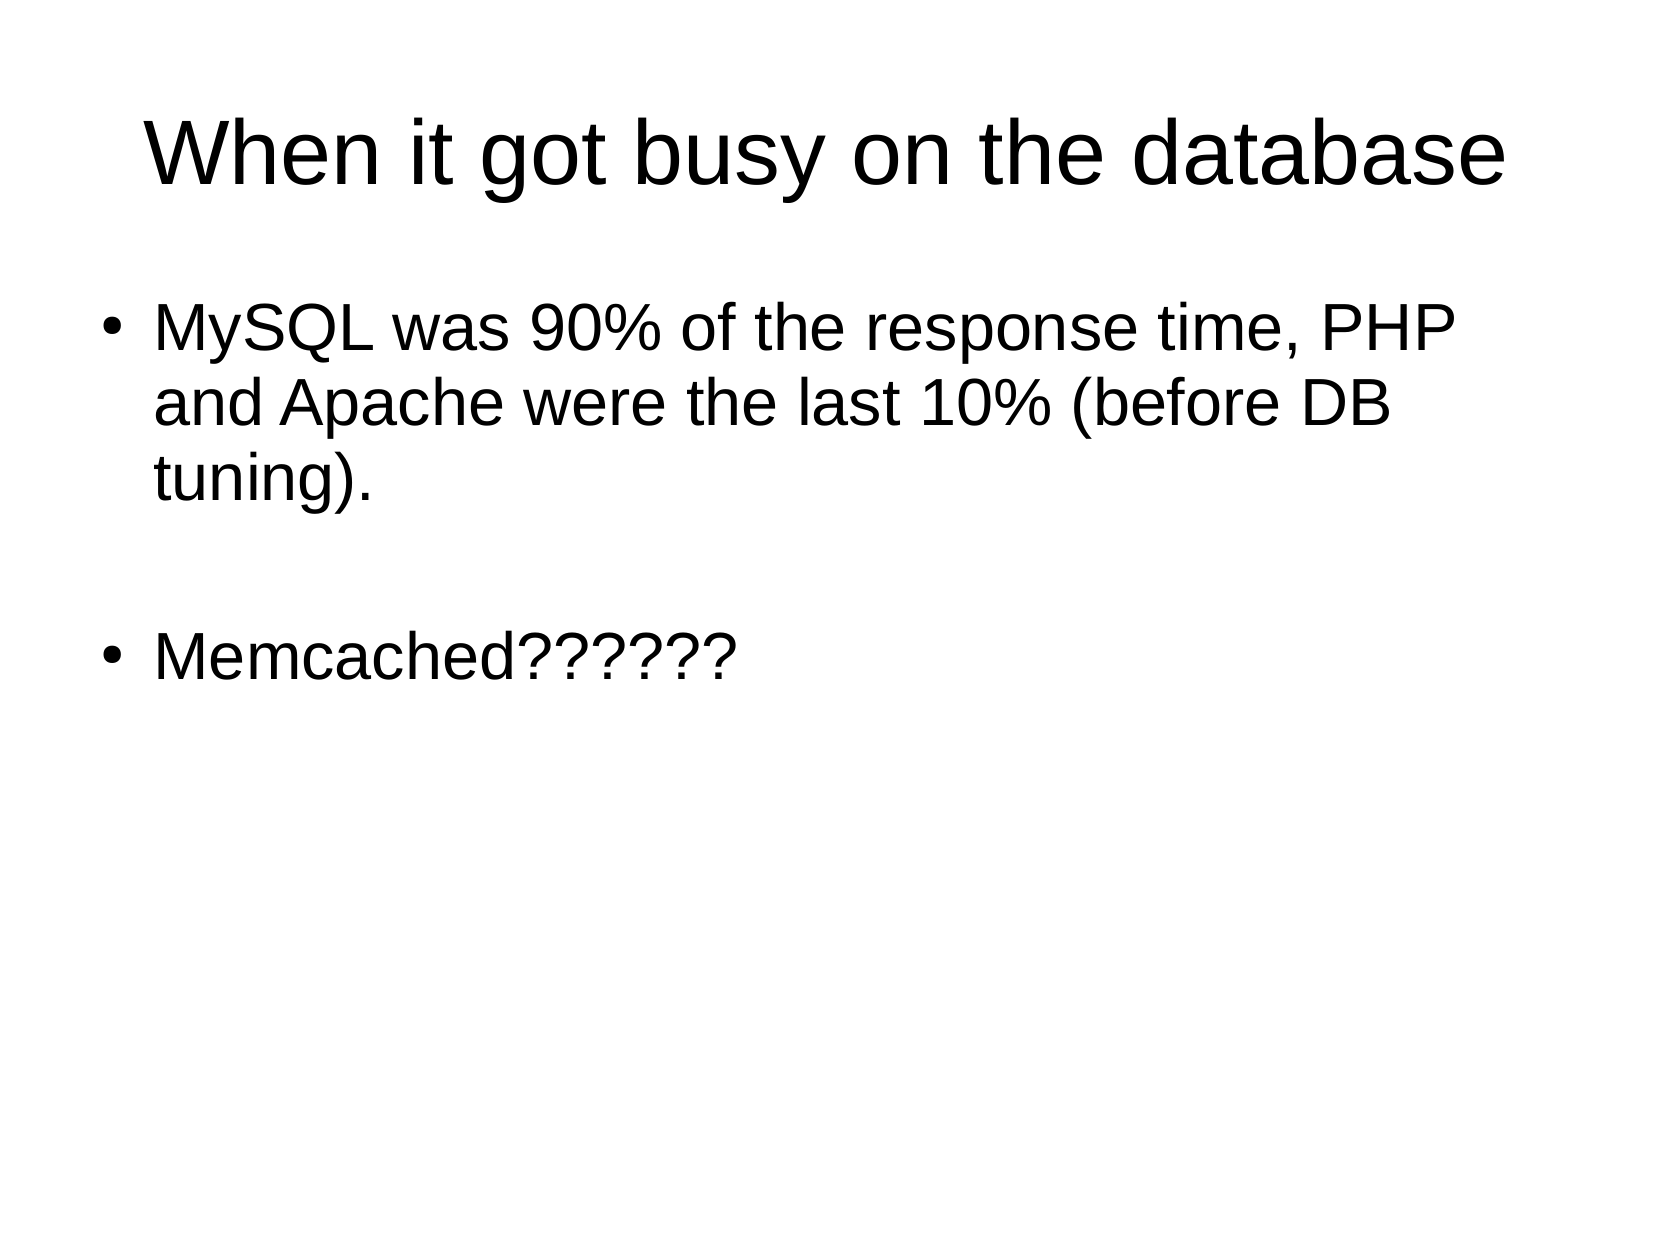

# When it got busy on the database
MySQL was 90% of the response time, PHP and Apache were the last 10% (before DB tuning).
Memcached??????